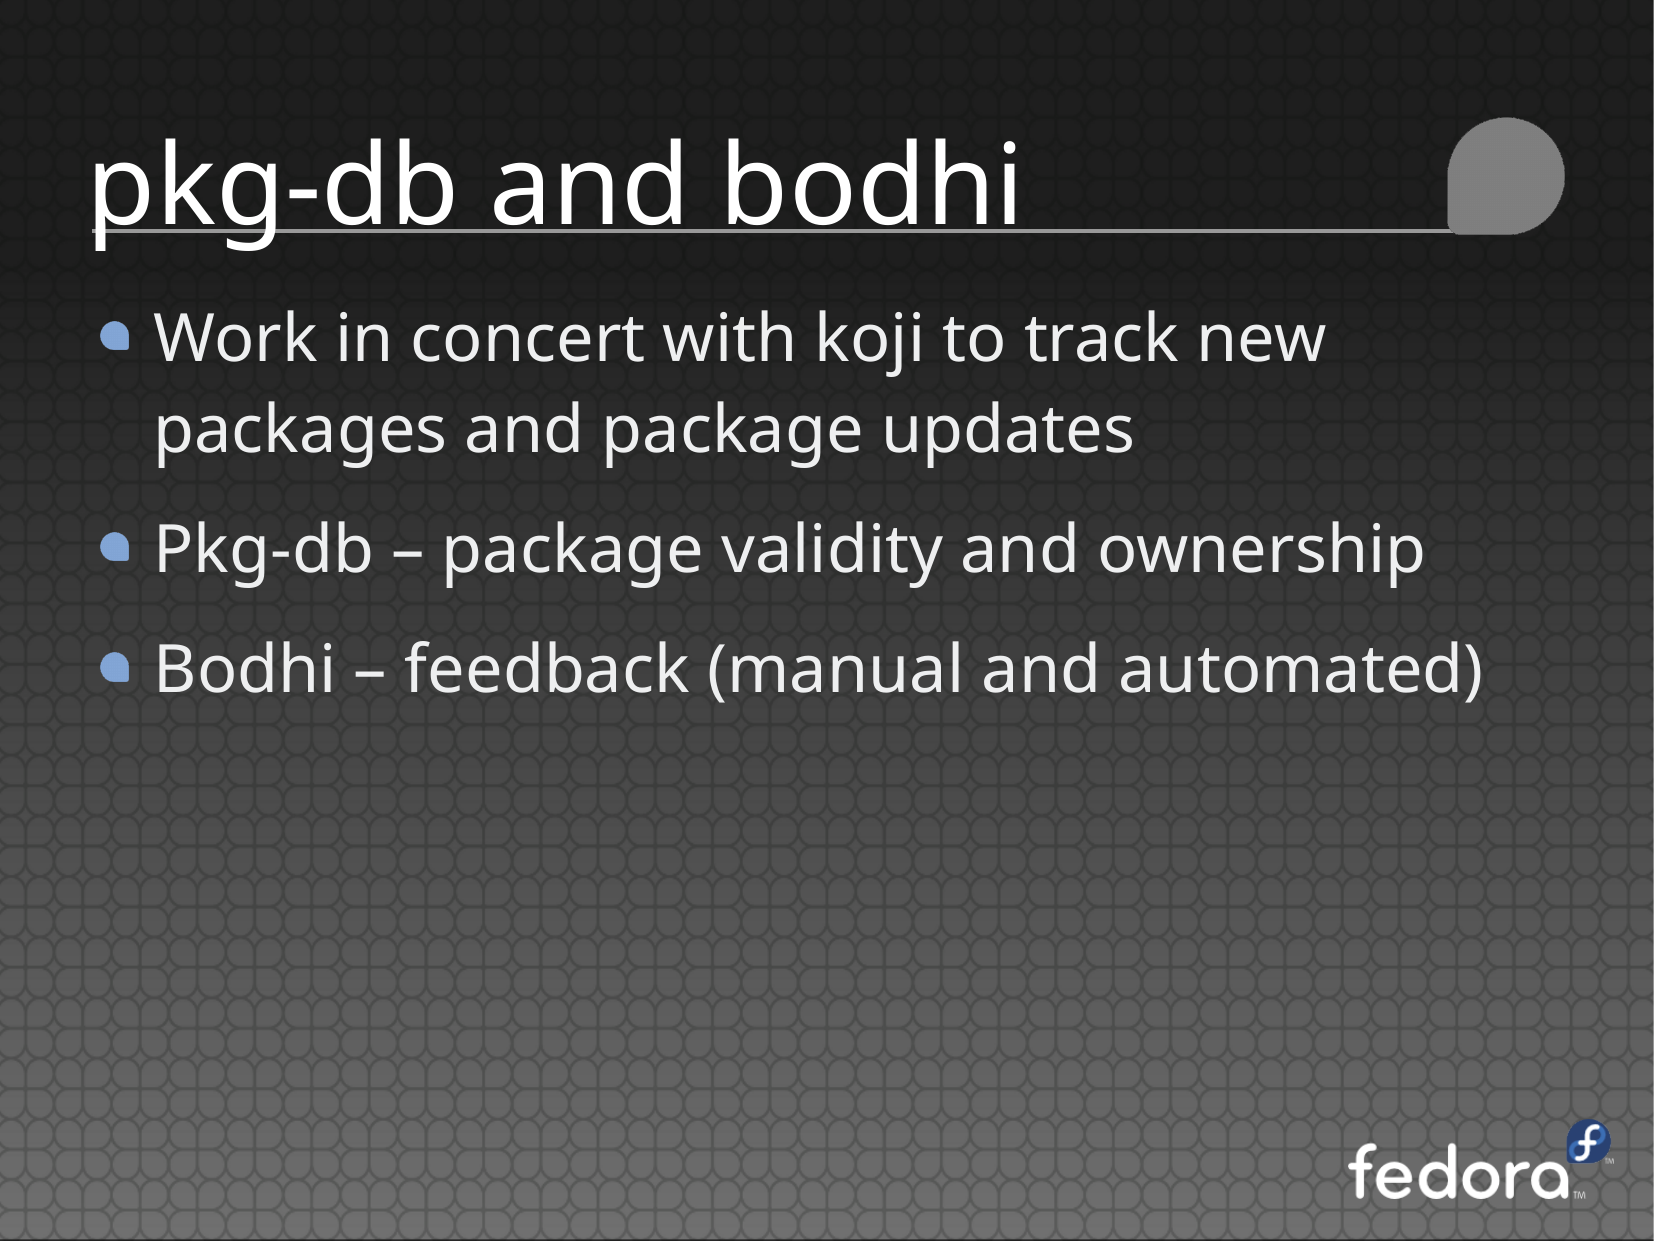

# pkg-db and bodhi
Work in concert with koji to track new packages and package updates
Pkg-db – package validity and ownership
Bodhi – feedback (manual and automated)